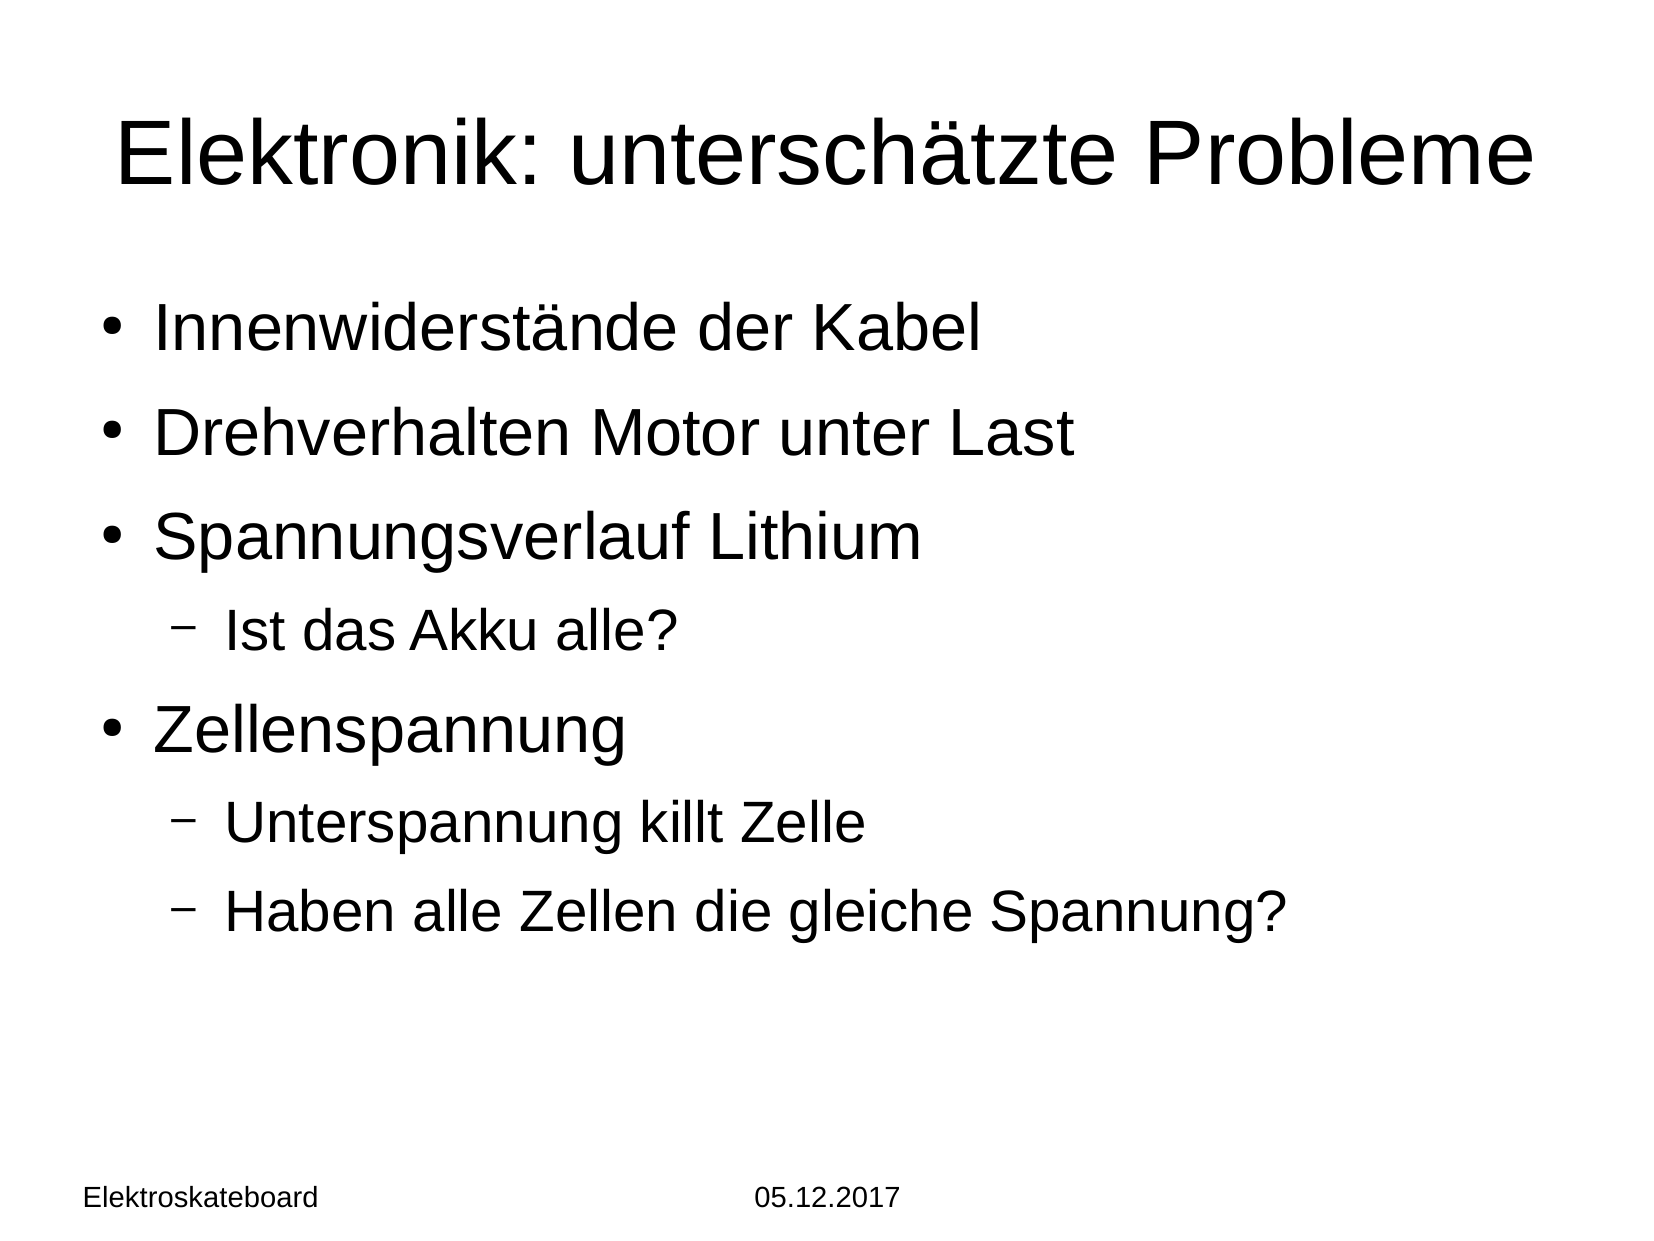

# Elektronik: unterschätzte Probleme
Innenwiderstände der Kabel
Drehverhalten Motor unter Last
Spannungsverlauf Lithium
Ist das Akku alle?
Zellenspannung
Unterspannung killt Zelle
Haben alle Zellen die gleiche Spannung?